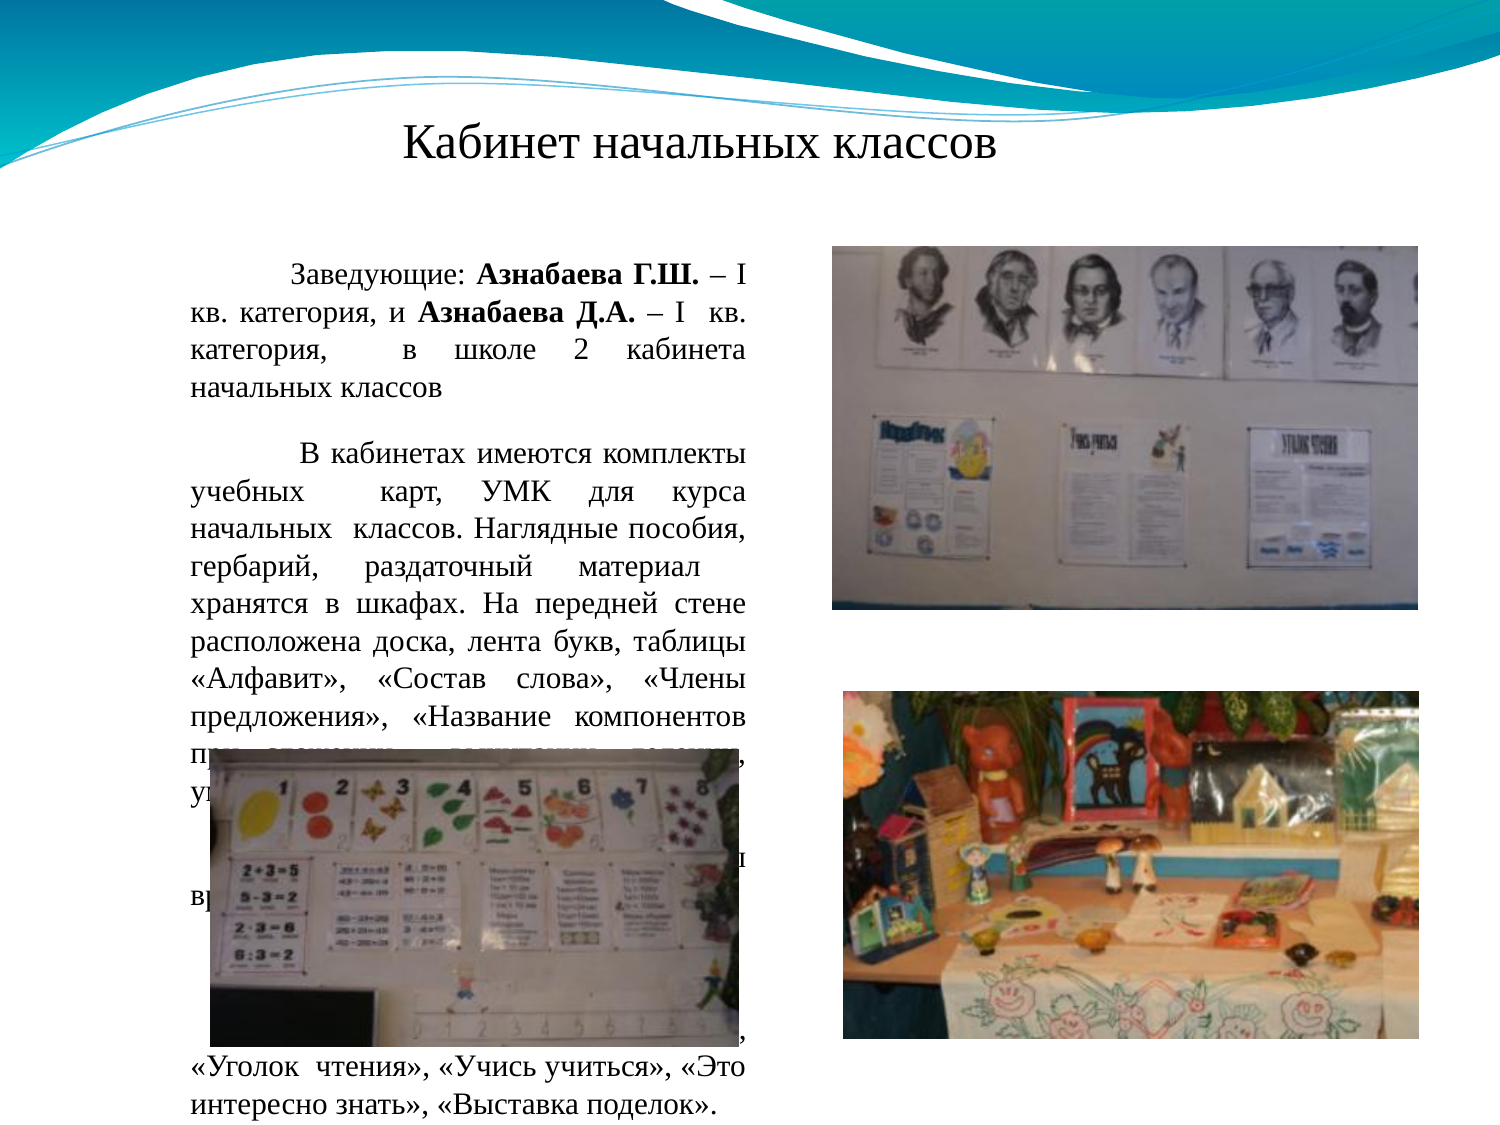

# Кабинет начальных классов
 Заведующие: Азнабаева Г.Ш. – I кв. категория, и Азнабаева Д.А. – I кв. категория, в школе 2 кабинета начальных классов
 В кабинетах имеются комплекты учебных карт, УМК для курса начальных классов. Наглядные пособия, гербарий, раздаточный материал хранятся в шкафах. На передней стене расположена доска, лента букв, таблицы «Алфавит», «Состав слова», «Члены предложения», «Название компонентов при сложении , вычитании, делении, умножении»,
 «Единицы длины», «Единицы времени».
 На боковой стене находятся стенды
 «Занимательная математика», «Уголок чтения», «Учись учиться», «Это интересно знать», «Выставка поделок».
 Все в кабинете работает на повышение мотивации учебной деятельности учащихся.